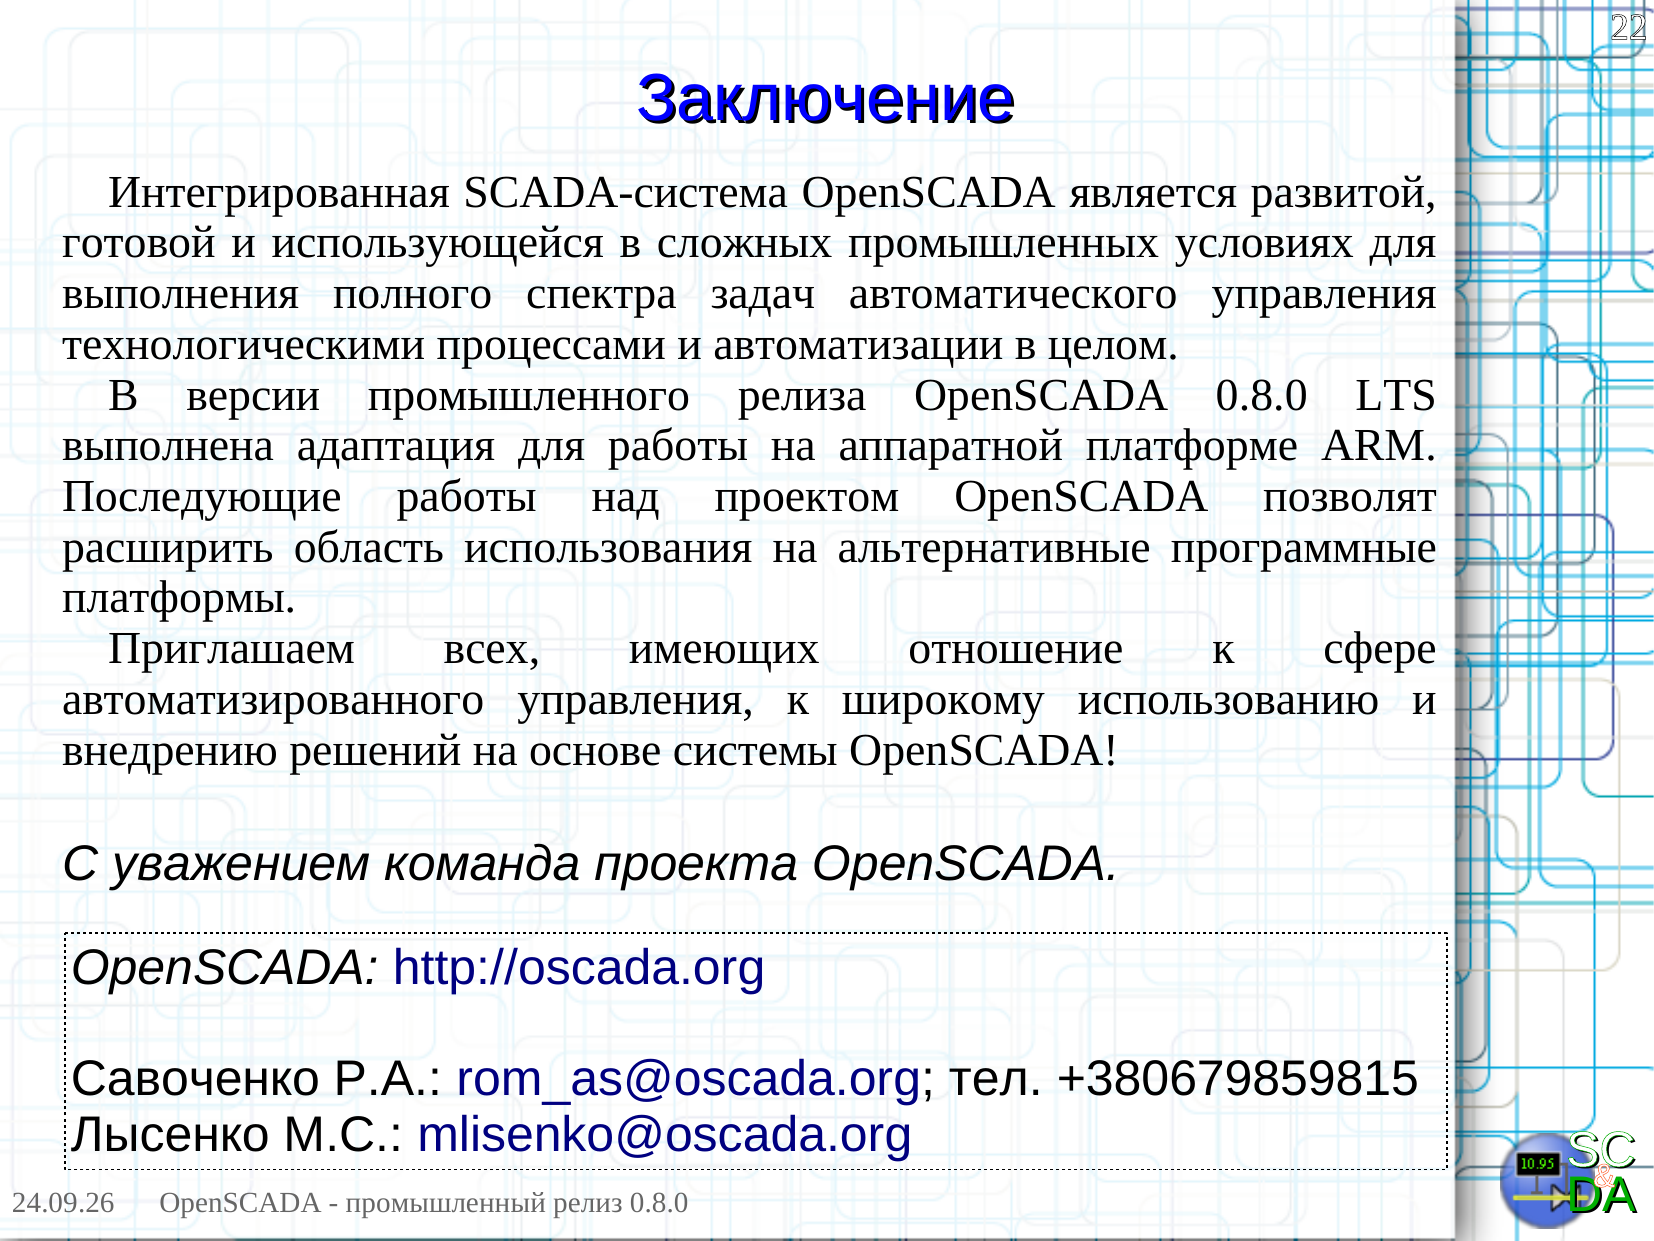

22
# Заключение
Интегрированная SCADA-система OpenSCADA является развитой, готовой и использующейся в сложных промышленных условиях для выполнения полного спектра задач автоматического управления технологическими процессами и автоматизации в целом.
В версии промышленного релиза OpenSCADA 0.8.0 LTS выполнена адаптация для работы на аппаратной платформе ARM. Последующие работы над проектом OpenSCADA позволят расширить область использования на альтернативные программные платформы.
Приглашаем всех, имеющих отношение к сфере автоматизированного управления, к широкому использованию и внедрению решений на основе системы OpenSCADA!
С уважением команда проекта OpenSCADA.
OpenSCADA: http://oscada.org
Савоченко Р.А.: rom_as@oscada.org; тел. +380679859815
Лысенко М.С.: mlisenko@oscada.org
OpenSCADA - промышленный релиз 0.8.0